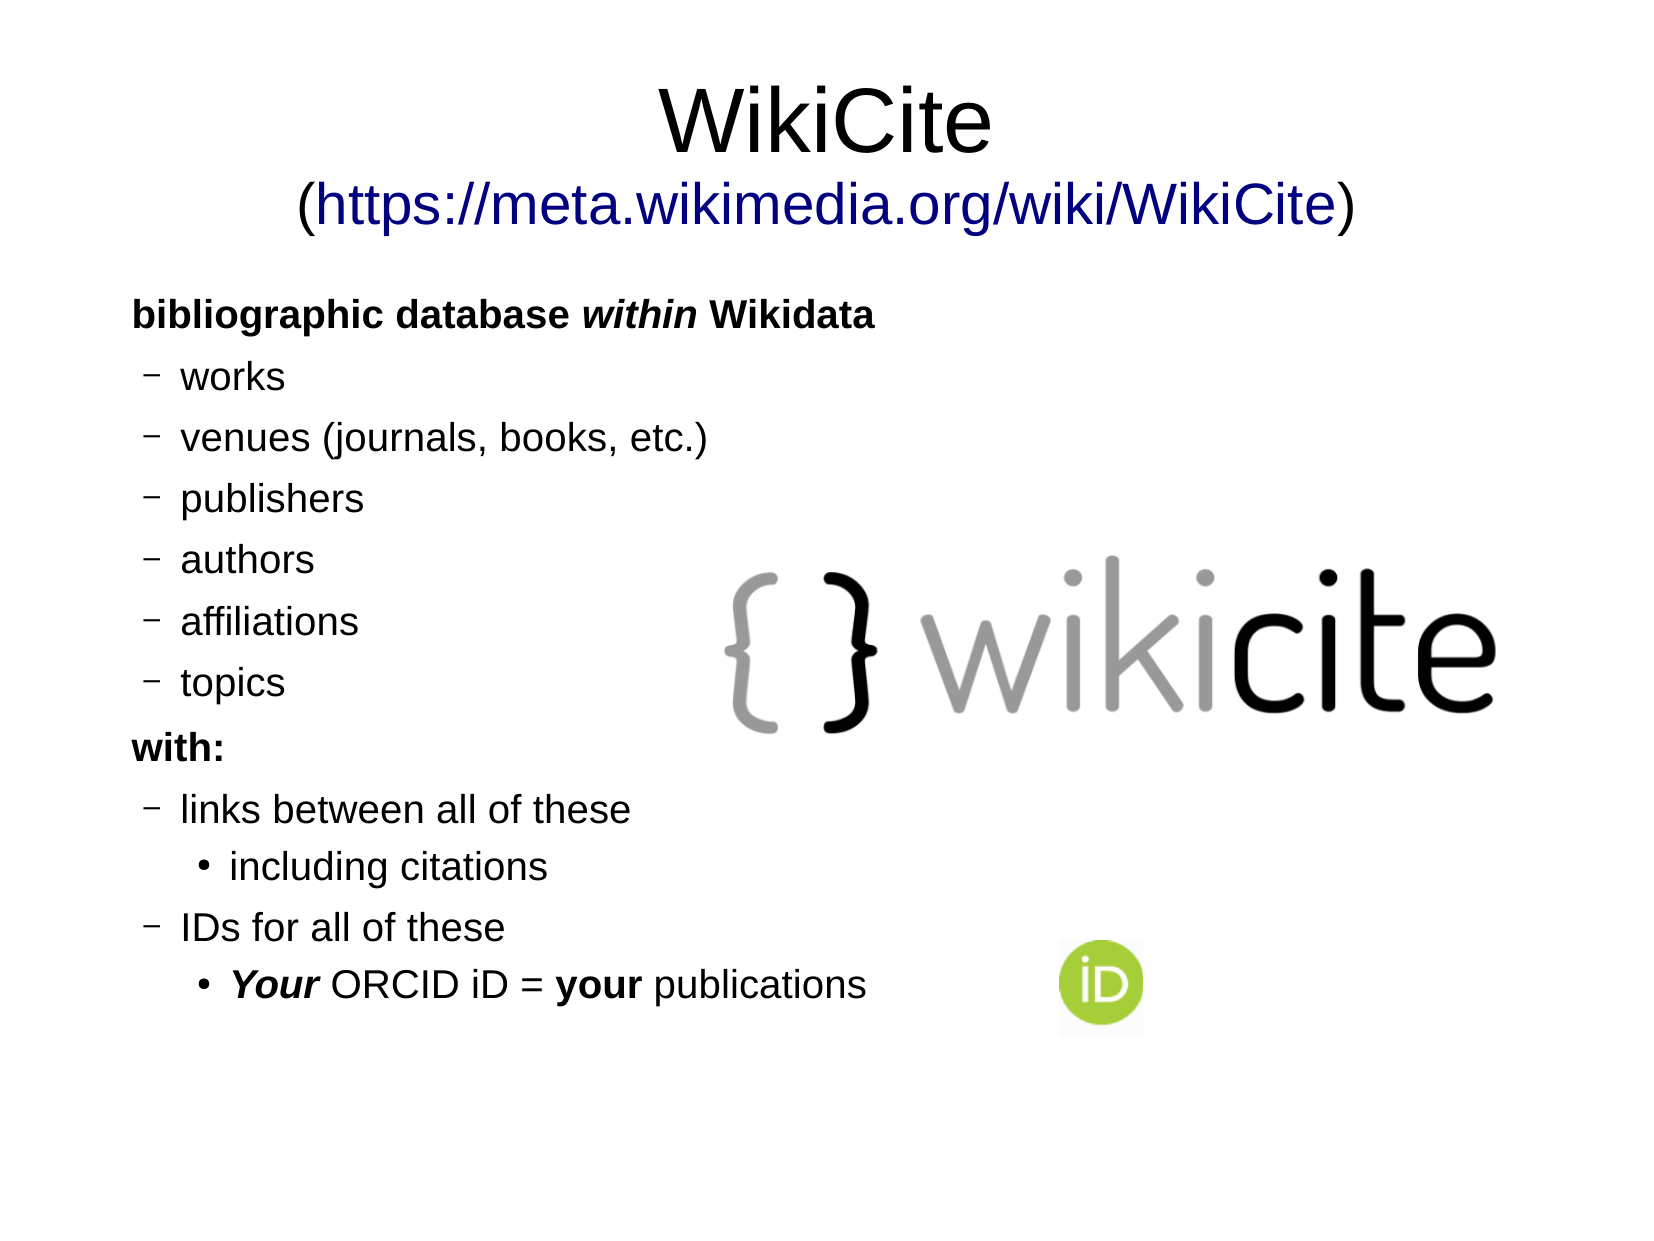

# WikiCite (https://meta.wikimedia.org/wiki/WikiCite)
bibliographic database within Wikidata
works
venues (journals, books, etc.)
publishers
authors
affiliations
topics
with:
links between all of these
including citations
IDs for all of these
Your ORCID iD = your publications